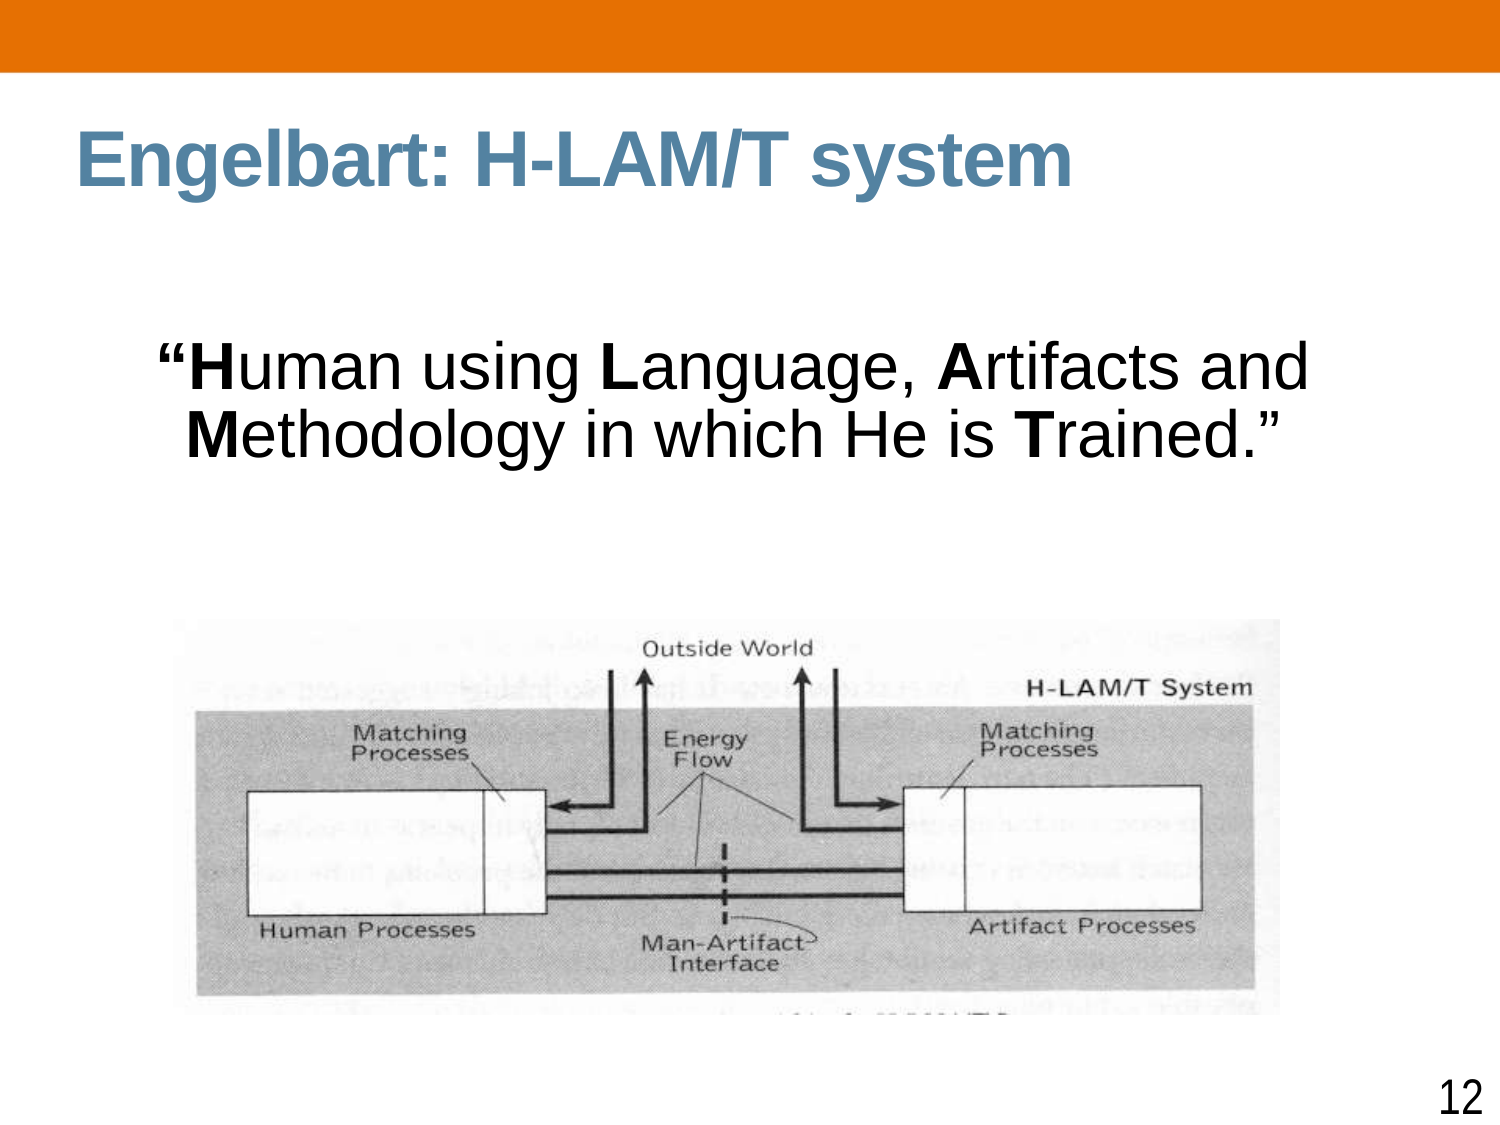

# Engelbart: H-LAM/T system
“Human using Language, Artifacts and Methodology in which He is Trained.”